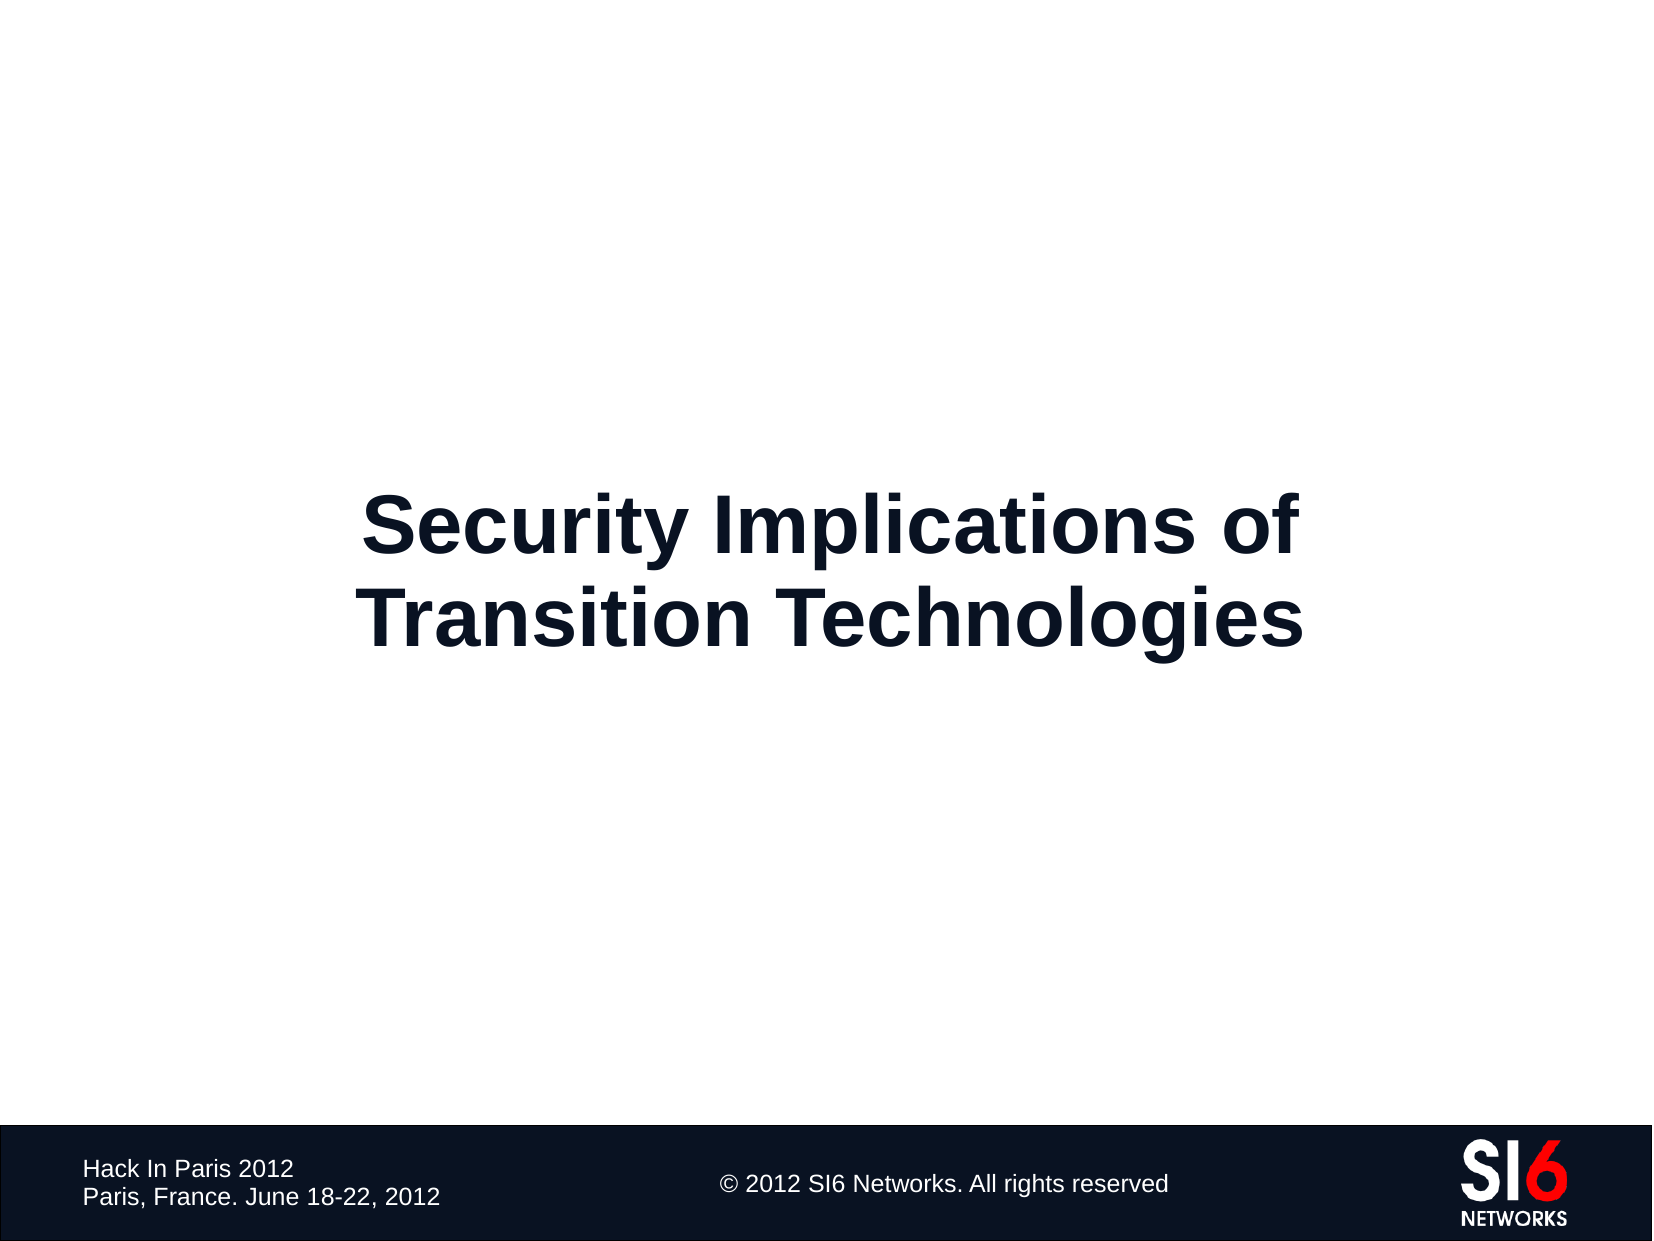

# Security Implications of Transition Technologies
Congreso de Seguridad en Computo 2011
31